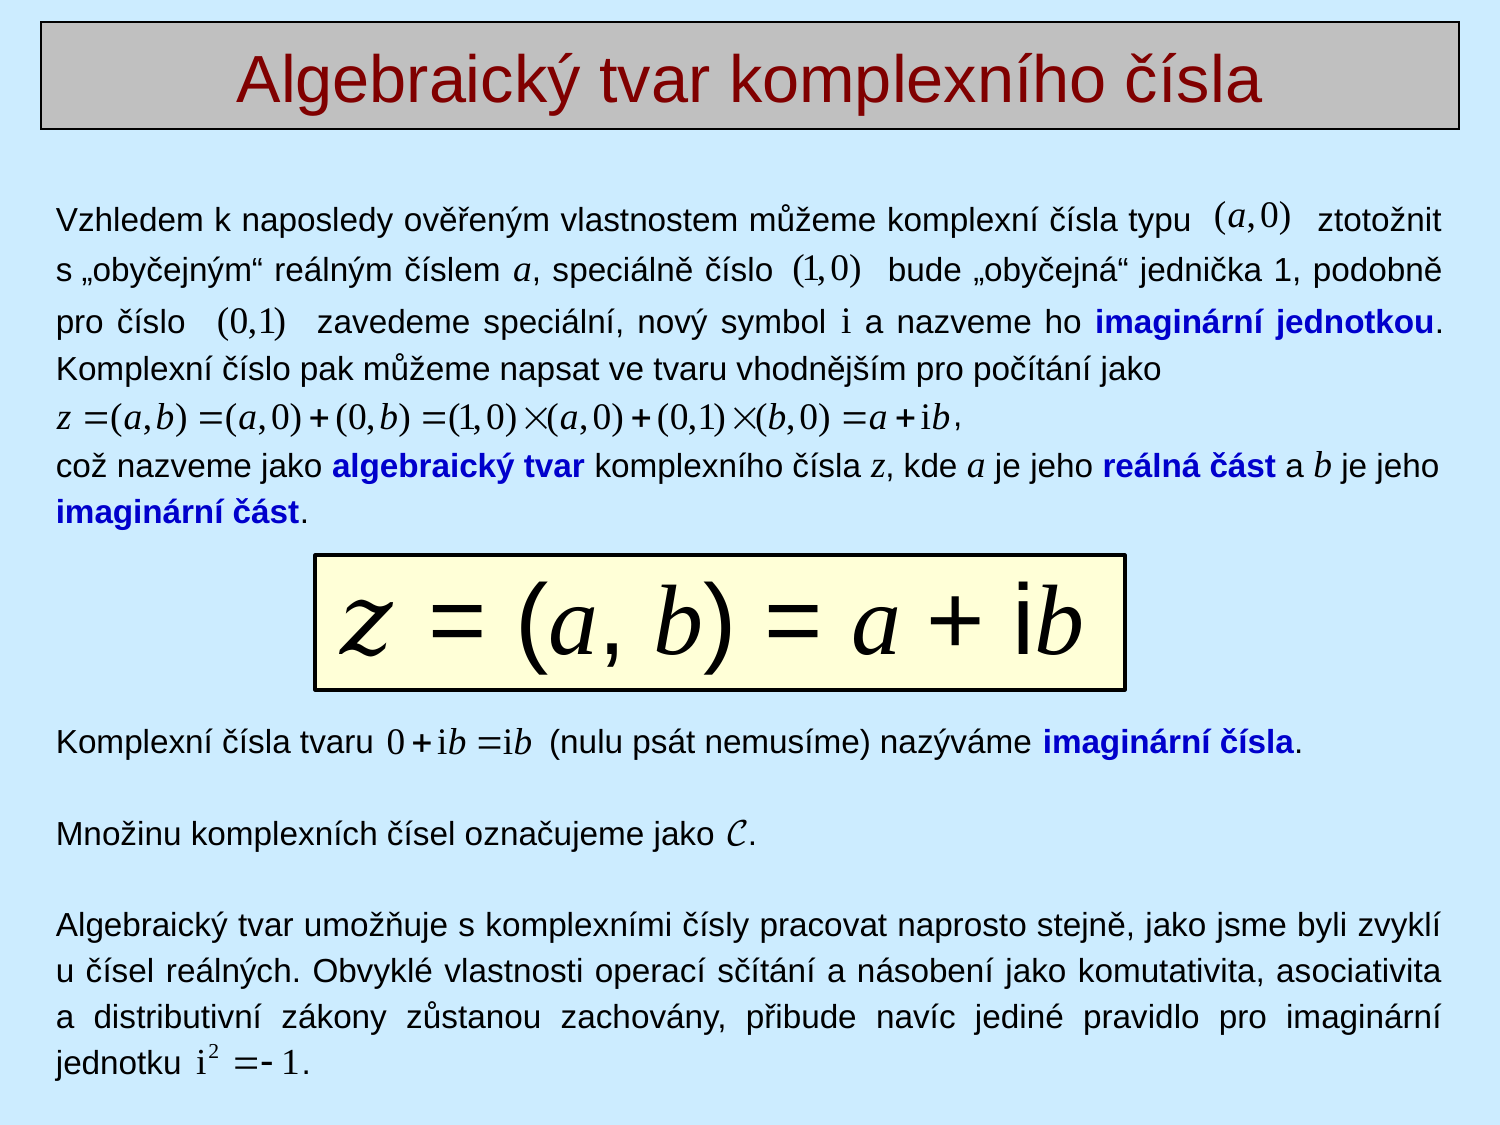

# Algebraický tvar komplexního čísla
Vzhledem k naposledy ověřeným vlastnostem můžeme komplexní čísla typu ztotožnit s „obyčejným“ reálným číslem a, speciálně číslo bude „obyčejná“ jednička 1, podobně pro číslo zavedeme speciální, nový symbol i a nazveme ho imaginární jednotkou. Komplexní číslo pak můžeme napsat ve tvaru vhodnějším pro počítání jako
 ,
což nazveme jako algebraický tvar komplexního čísla z, kde a je jeho reálná část a b je jeho imaginární část.
Komplexní čísla tvaru (nulu psát nemusíme) nazýváme imaginární čísla.
Množinu komplexních čísel označujeme jako 𝒞.
Algebraický tvar umožňuje s komplexními čísly pracovat naprosto stejně, jako jsme byli zvyklí u čísel reálných. Obvyklé vlastnosti operací sčítání a násobení jako komutativita, asociativita a distributivní zákony zůstanou zachovány, přibude navíc jediné pravidlo pro imaginární jednotku .
𝑧 = (a, b) = a + ib